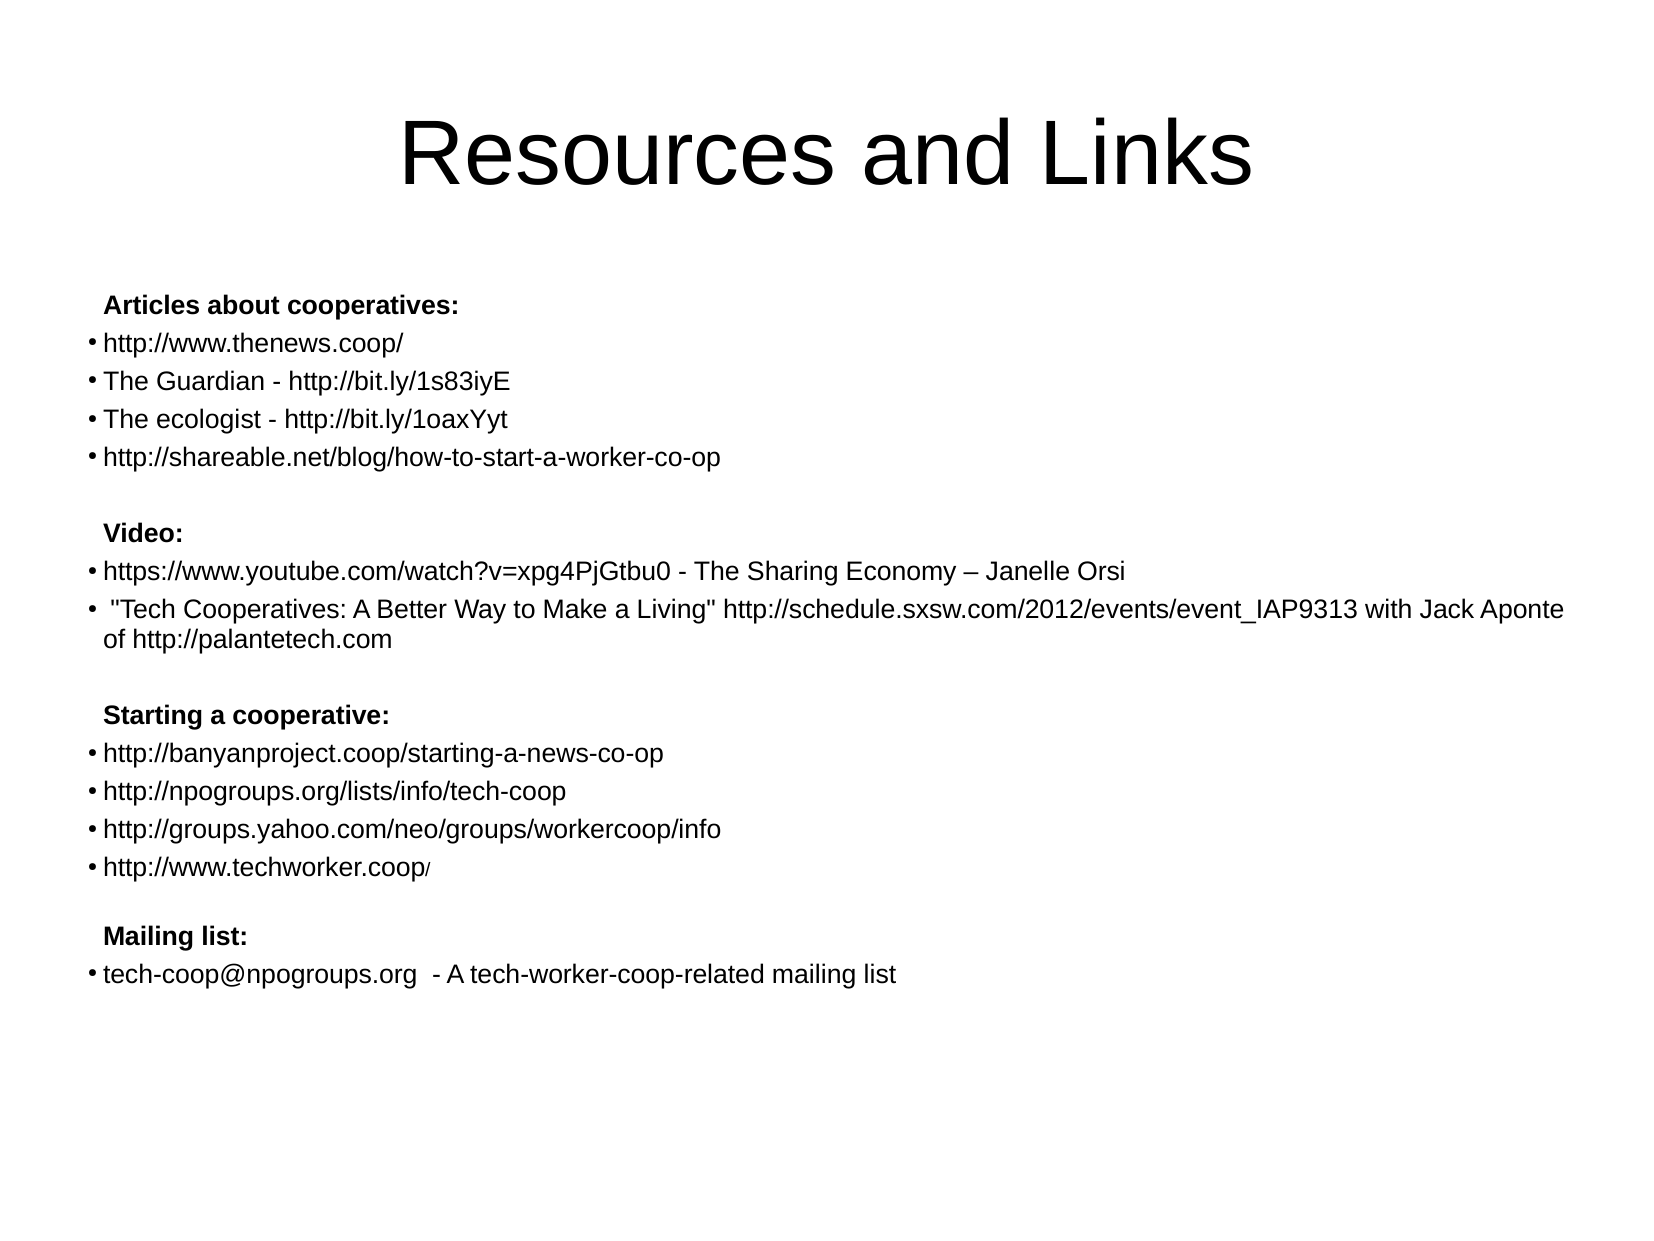

# Resources and Links
Articles about cooperatives:
http://www.thenews.coop/
The Guardian - http://bit.ly/1s83iyE
The ecologist - http://bit.ly/1oaxYyt
http://shareable.net/blog/how-to-start-a-worker-co-op
Video:
https://www.youtube.com/watch?v=xpg4PjGtbu0 - The Sharing Economy – Janelle Orsi
 "Tech Cooperatives: A Better Way to Make a Living" http://schedule.sxsw.com/2012/events/event_IAP9313 with Jack Aponte of http://palantetech.com
Starting a cooperative:
http://banyanproject.coop/starting-a-news-co-op
http://npogroups.org/lists/info/tech-coop
http://groups.yahoo.com/neo/groups/workercoop/info
http://www.techworker.coop/
Mailing list:
tech-coop@npogroups.org - A tech-worker-coop-related mailing list